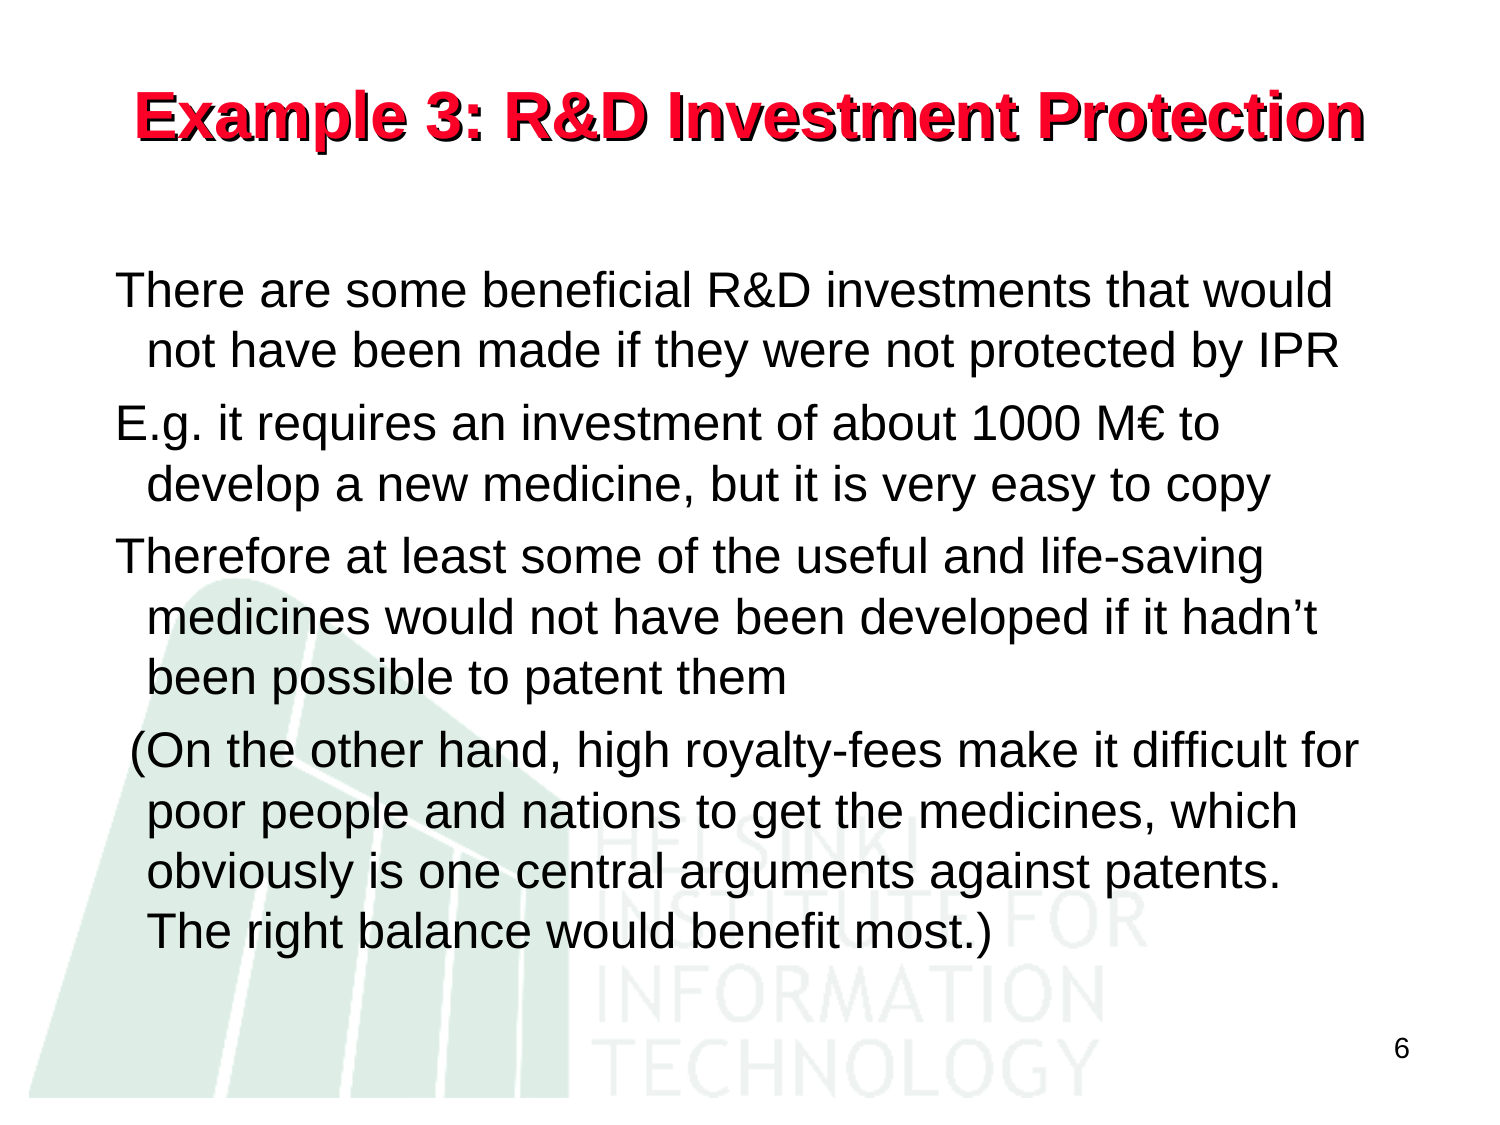

# Example 3: R&D Investment Protection
There are some beneficial R&D investments that would not have been made if they were not protected by IPR
E.g. it requires an investment of about 1000 M€ to develop a new medicine, but it is very easy to copy
Therefore at least some of the useful and life-saving medicines would not have been developed if it hadn’t been possible to patent them
 (On the other hand, high royalty-fees make it difficult for poor people and nations to get the medicines, which obviously is one central arguments against patents.
The right balance would benefit most.)
6